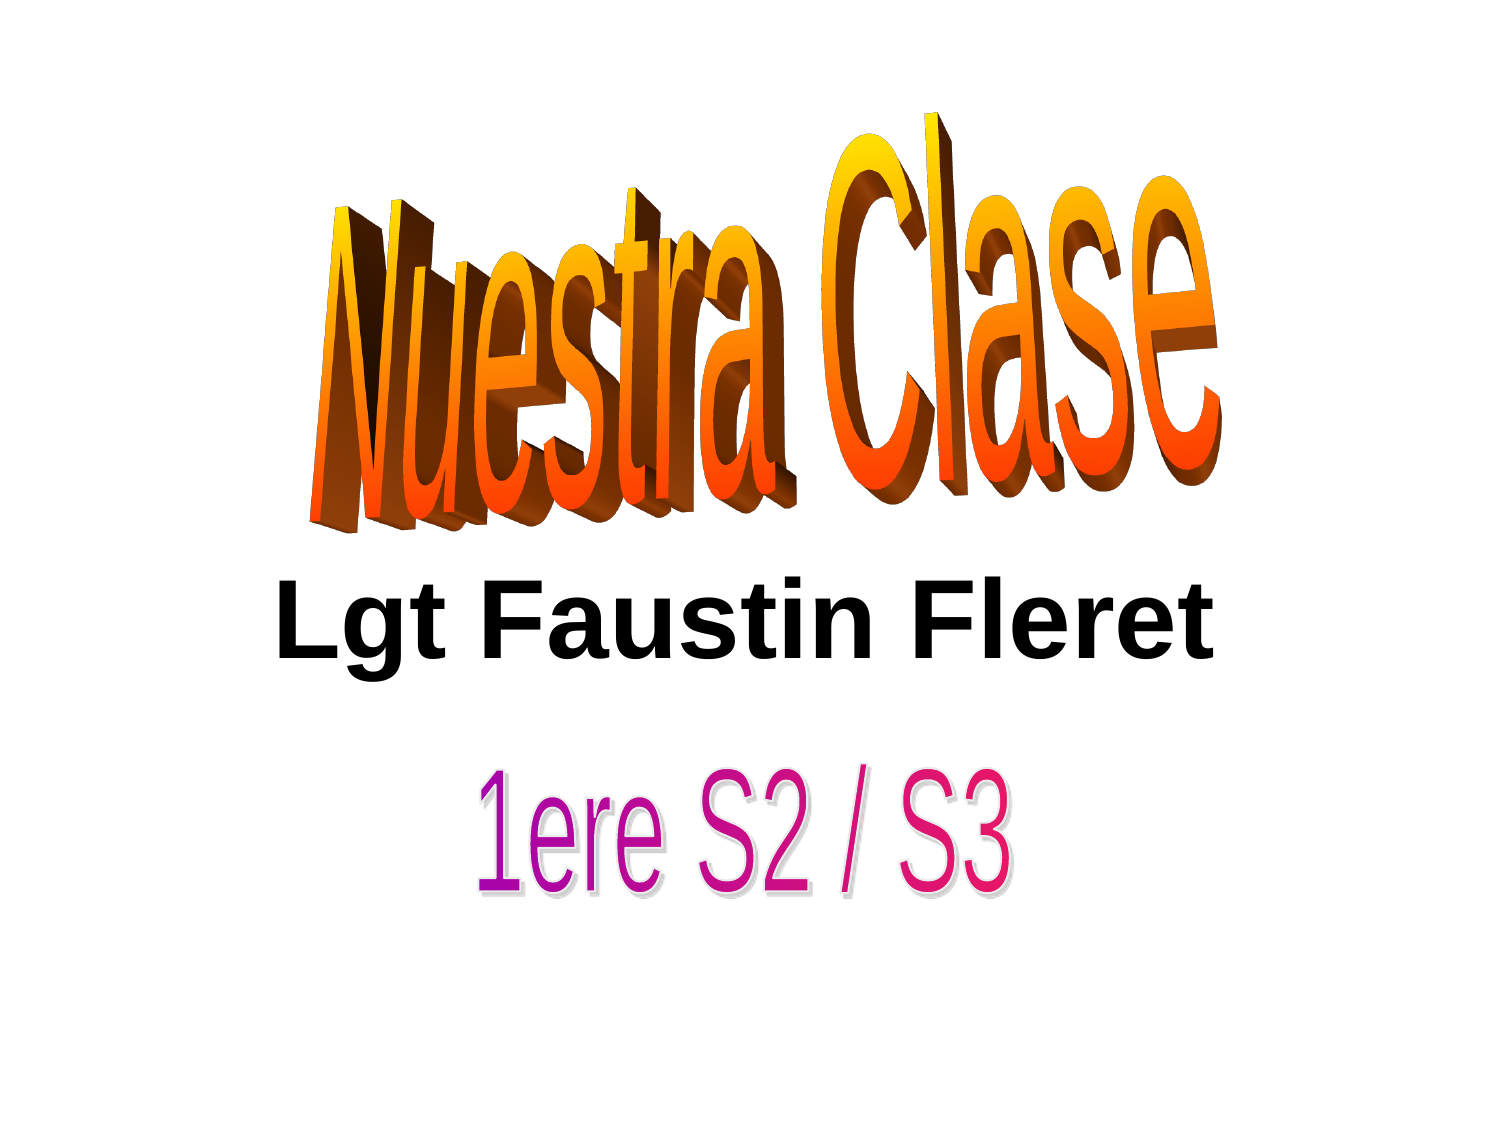

Nuestra Clase
Lgt Faustin Fleret
1ere S2 / S3